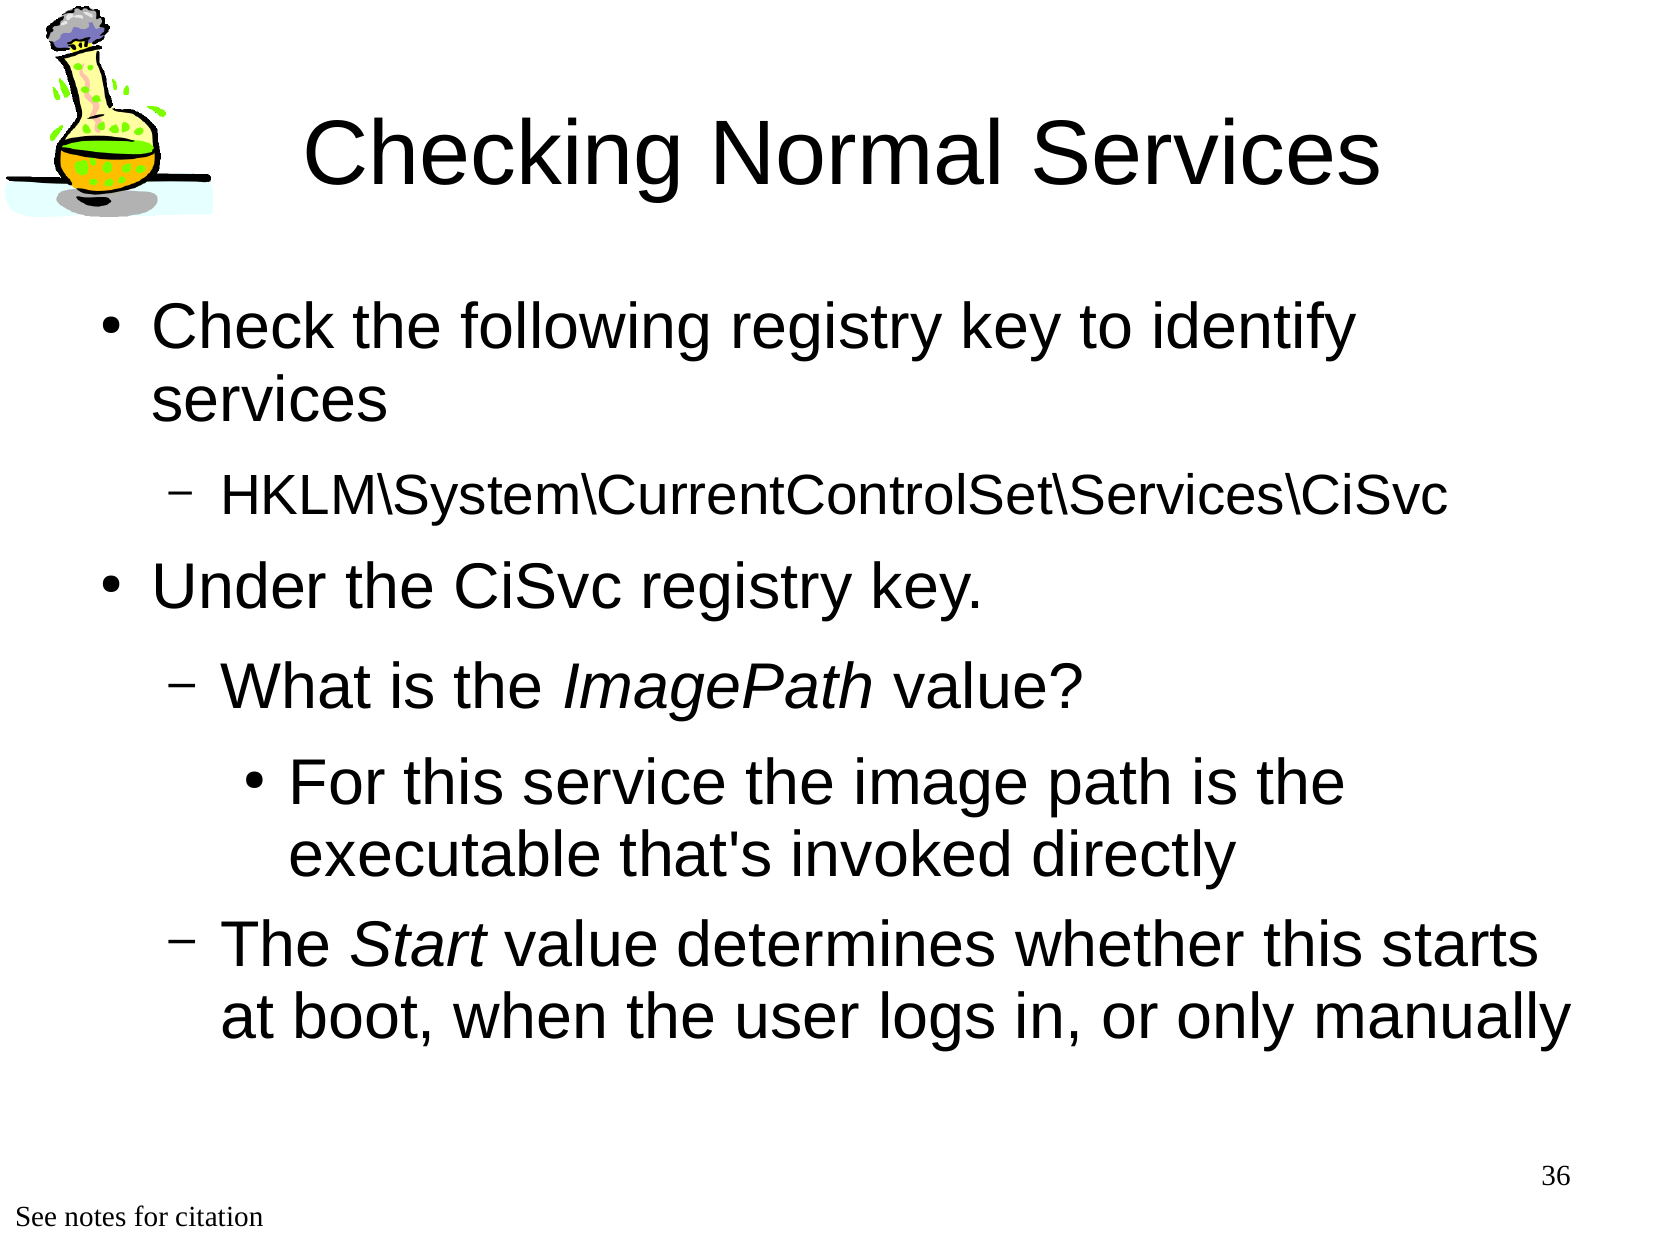

# Checking Normal Services
Check the following registry key to identify services
HKLM\System\CurrentControlSet\Services\CiSvc
Under the CiSvc registry key.
What is the ImagePath value?
For this service the image path is the executable that's invoked directly
The Start value determines whether this starts at boot, when the user logs in, or only manually
36
See notes for citation